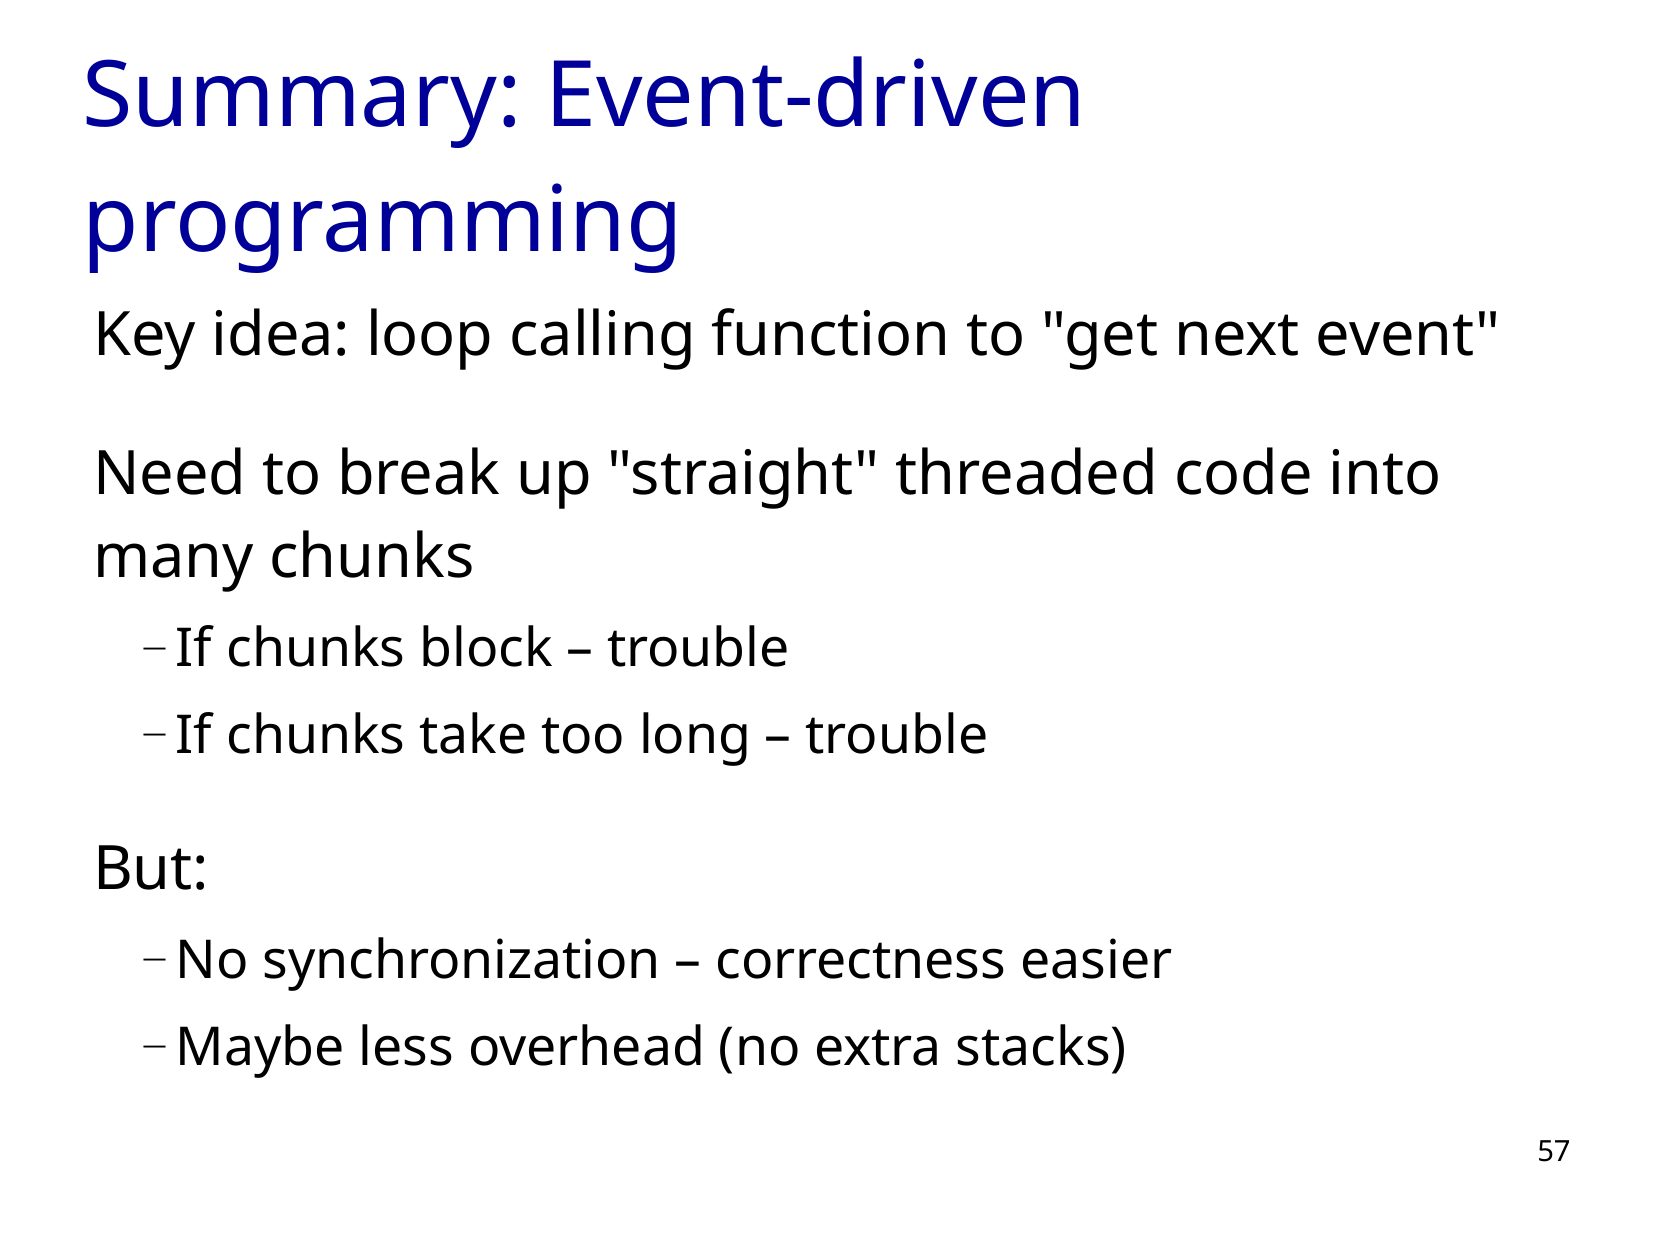

# Summary: Event-driven programming
Key idea: loop calling function to "get next event"
Need to break up "straight" threaded code into many chunks
If chunks block – trouble
If chunks take too long – trouble
But:
No synchronization – correctness easier
Maybe less overhead (no extra stacks)
57